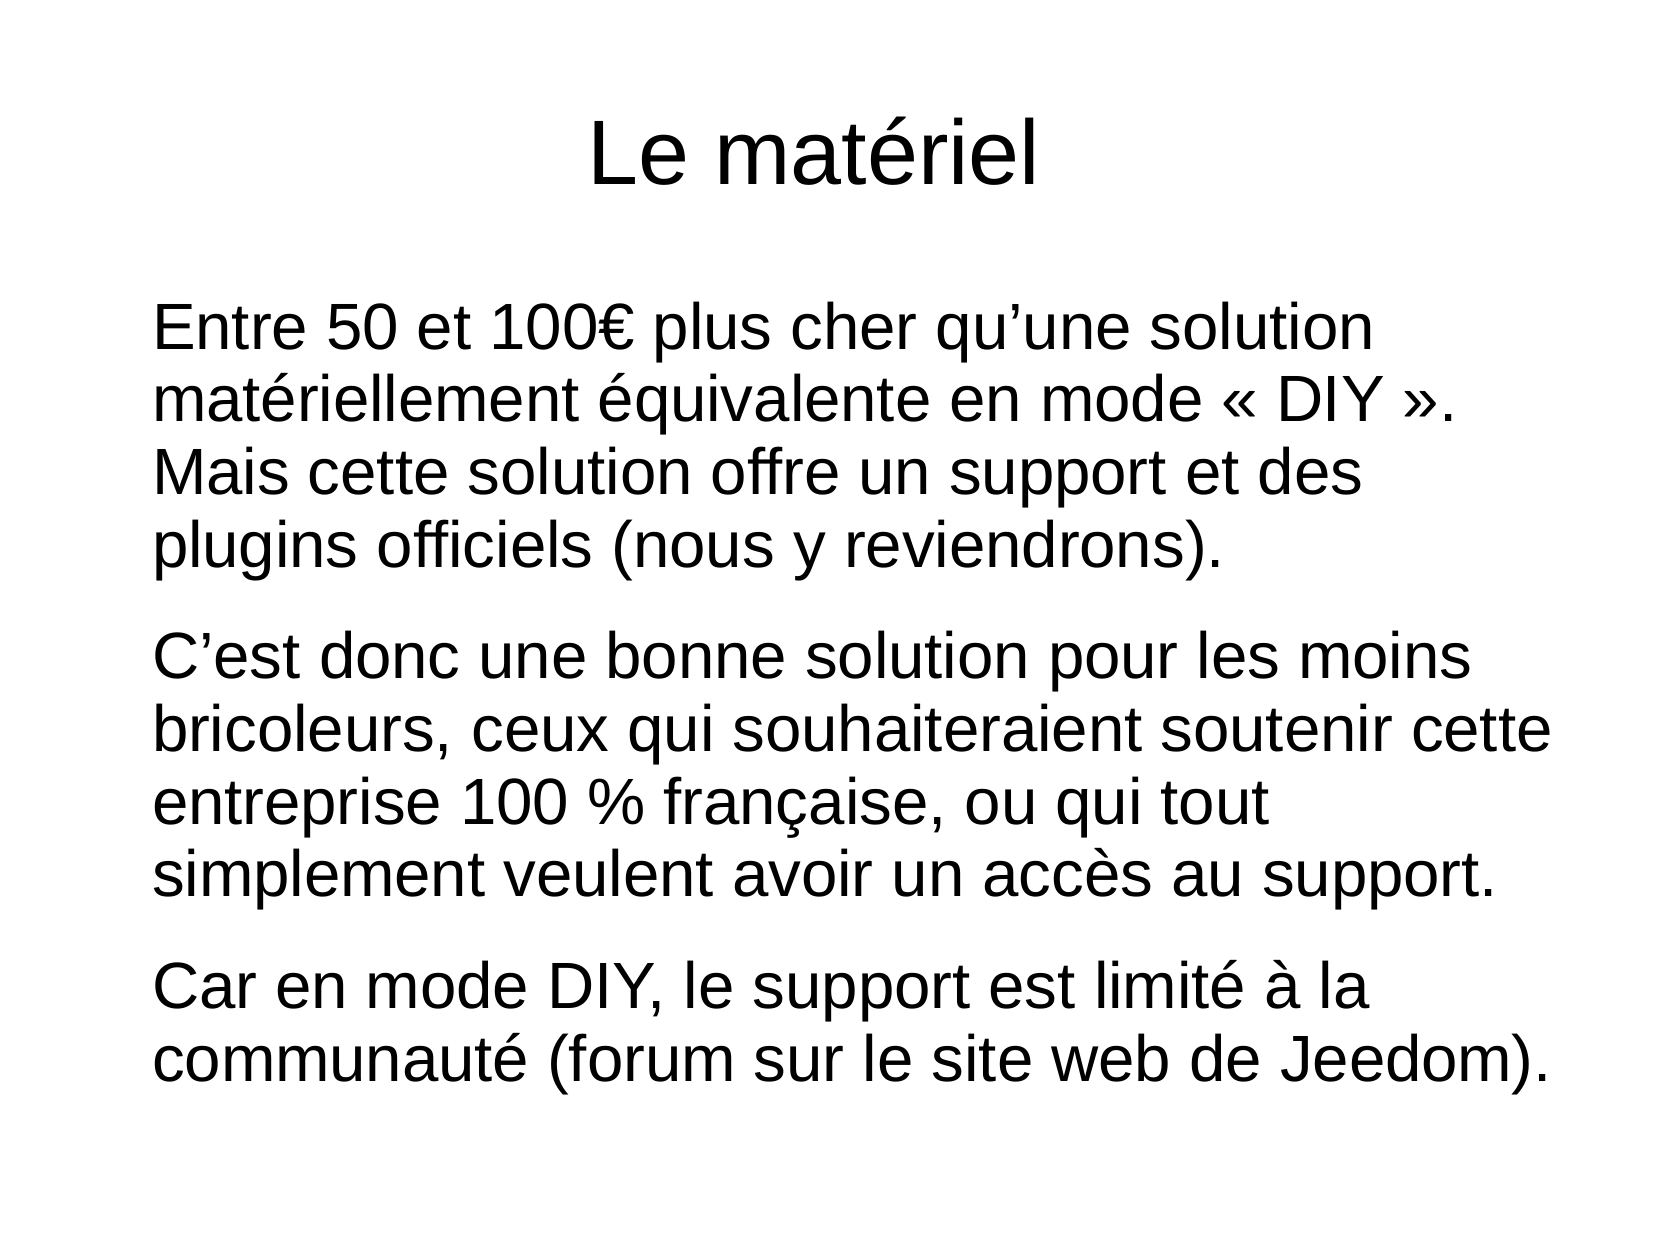

# Le matériel
Entre 50 et 100€ plus cher qu’une solution matériellement équivalente en mode « DIY ». Mais cette solution offre un support et des plugins officiels (nous y reviendrons).
C’est donc une bonne solution pour les moins bricoleurs, ceux qui souhaiteraient soutenir cette entreprise 100 % française, ou qui tout simplement veulent avoir un accès au support.
Car en mode DIY, le support est limité à la communauté (forum sur le site web de Jeedom).